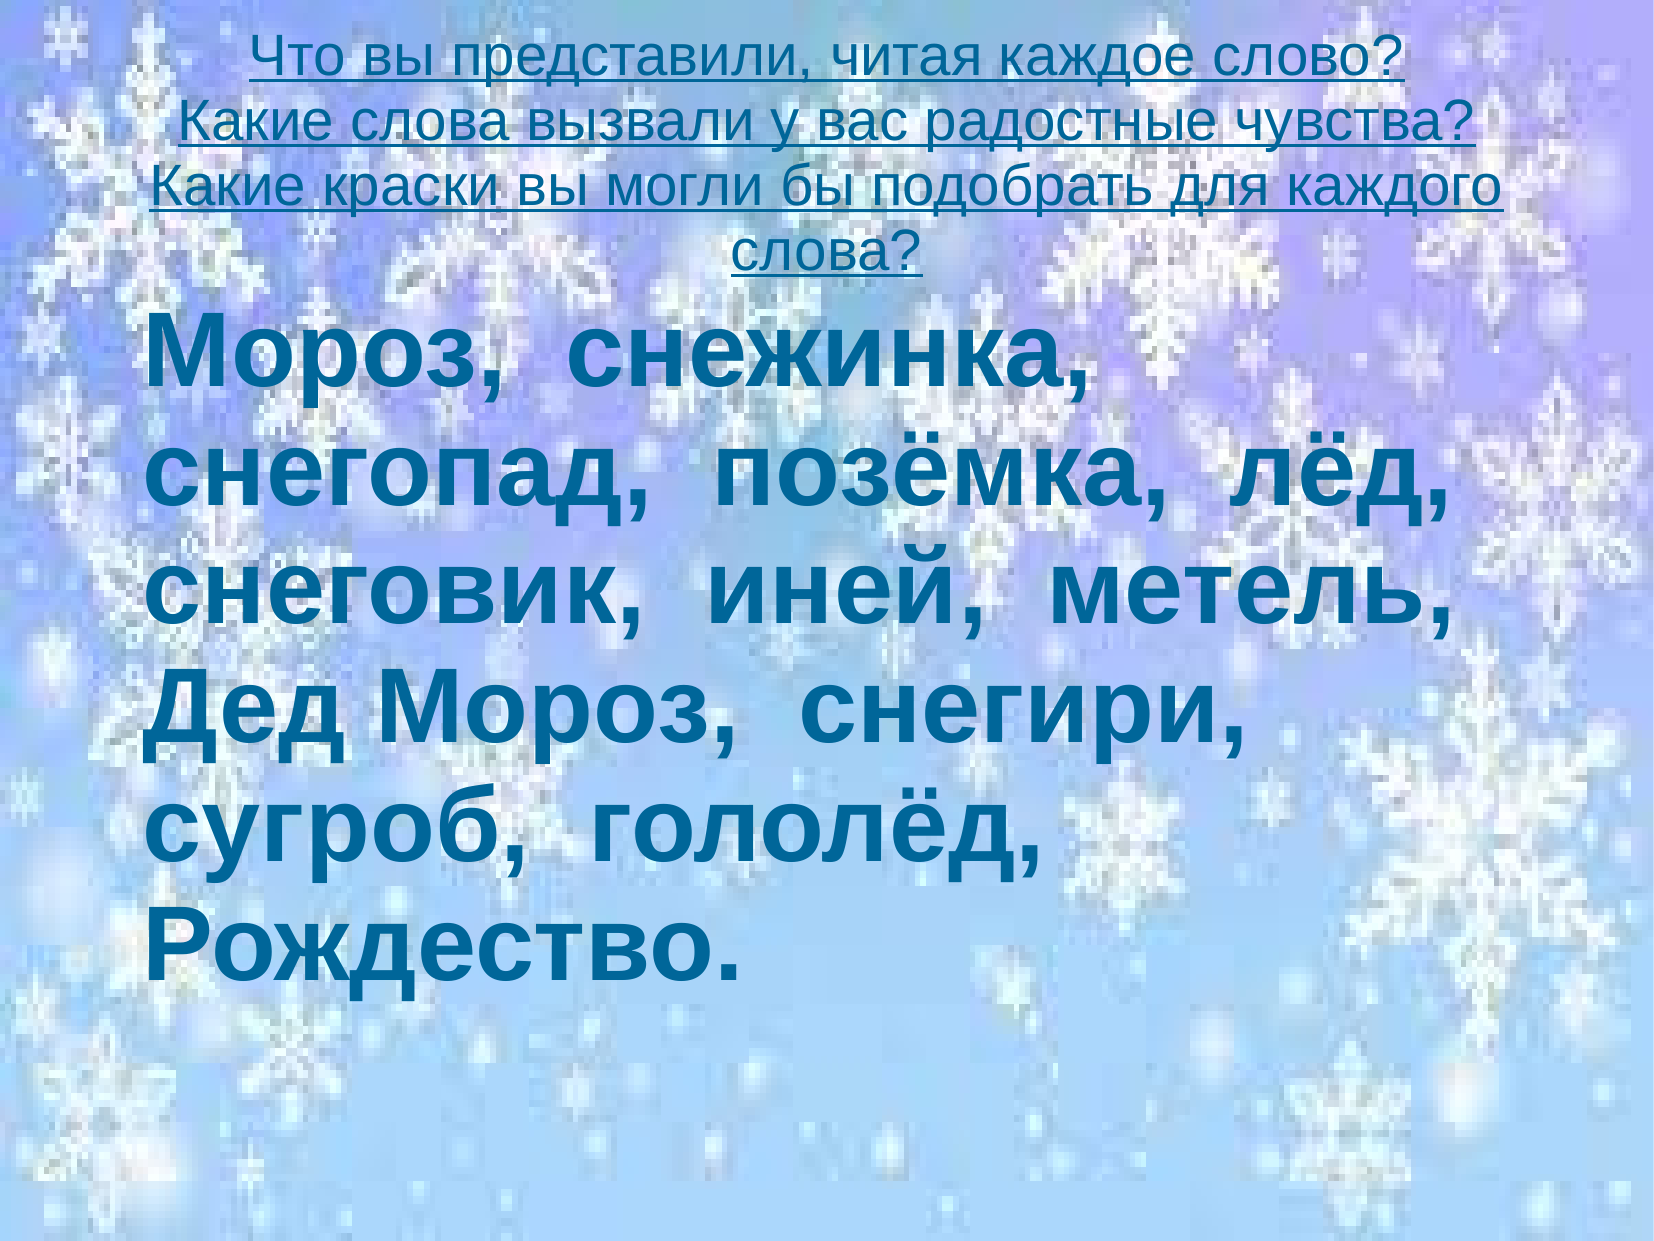

# Что вы представили, читая каждое слово? Какие слова вызвали у вас радостные чувства? Какие краски вы могли бы подобрать для каждого слова?
Мороз, снежинка, снегопад, позёмка, лёд, снеговик, иней, метель, Дед Мороз, снегири, сугроб, гололёд, Рождество.